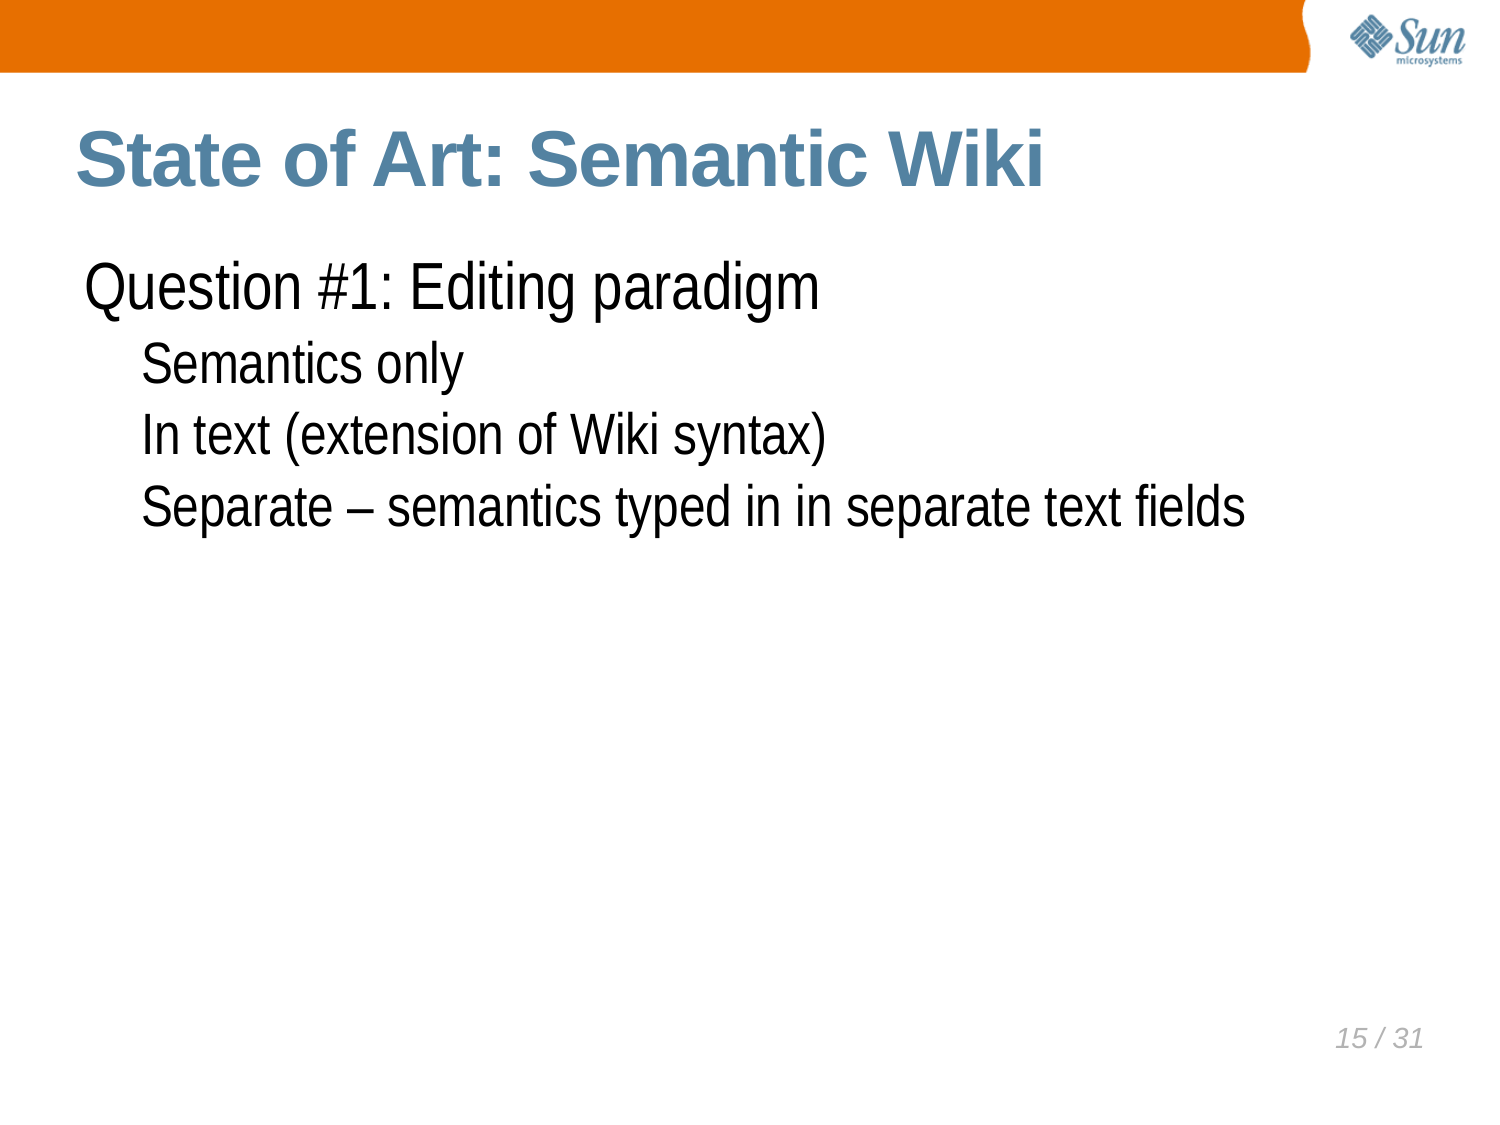

# State of Art: Semantic Wiki
Question #1: Editing paradigm
Semantics only
In text (extension of Wiki syntax)
Separate – semantics typed in in separate text fields
15